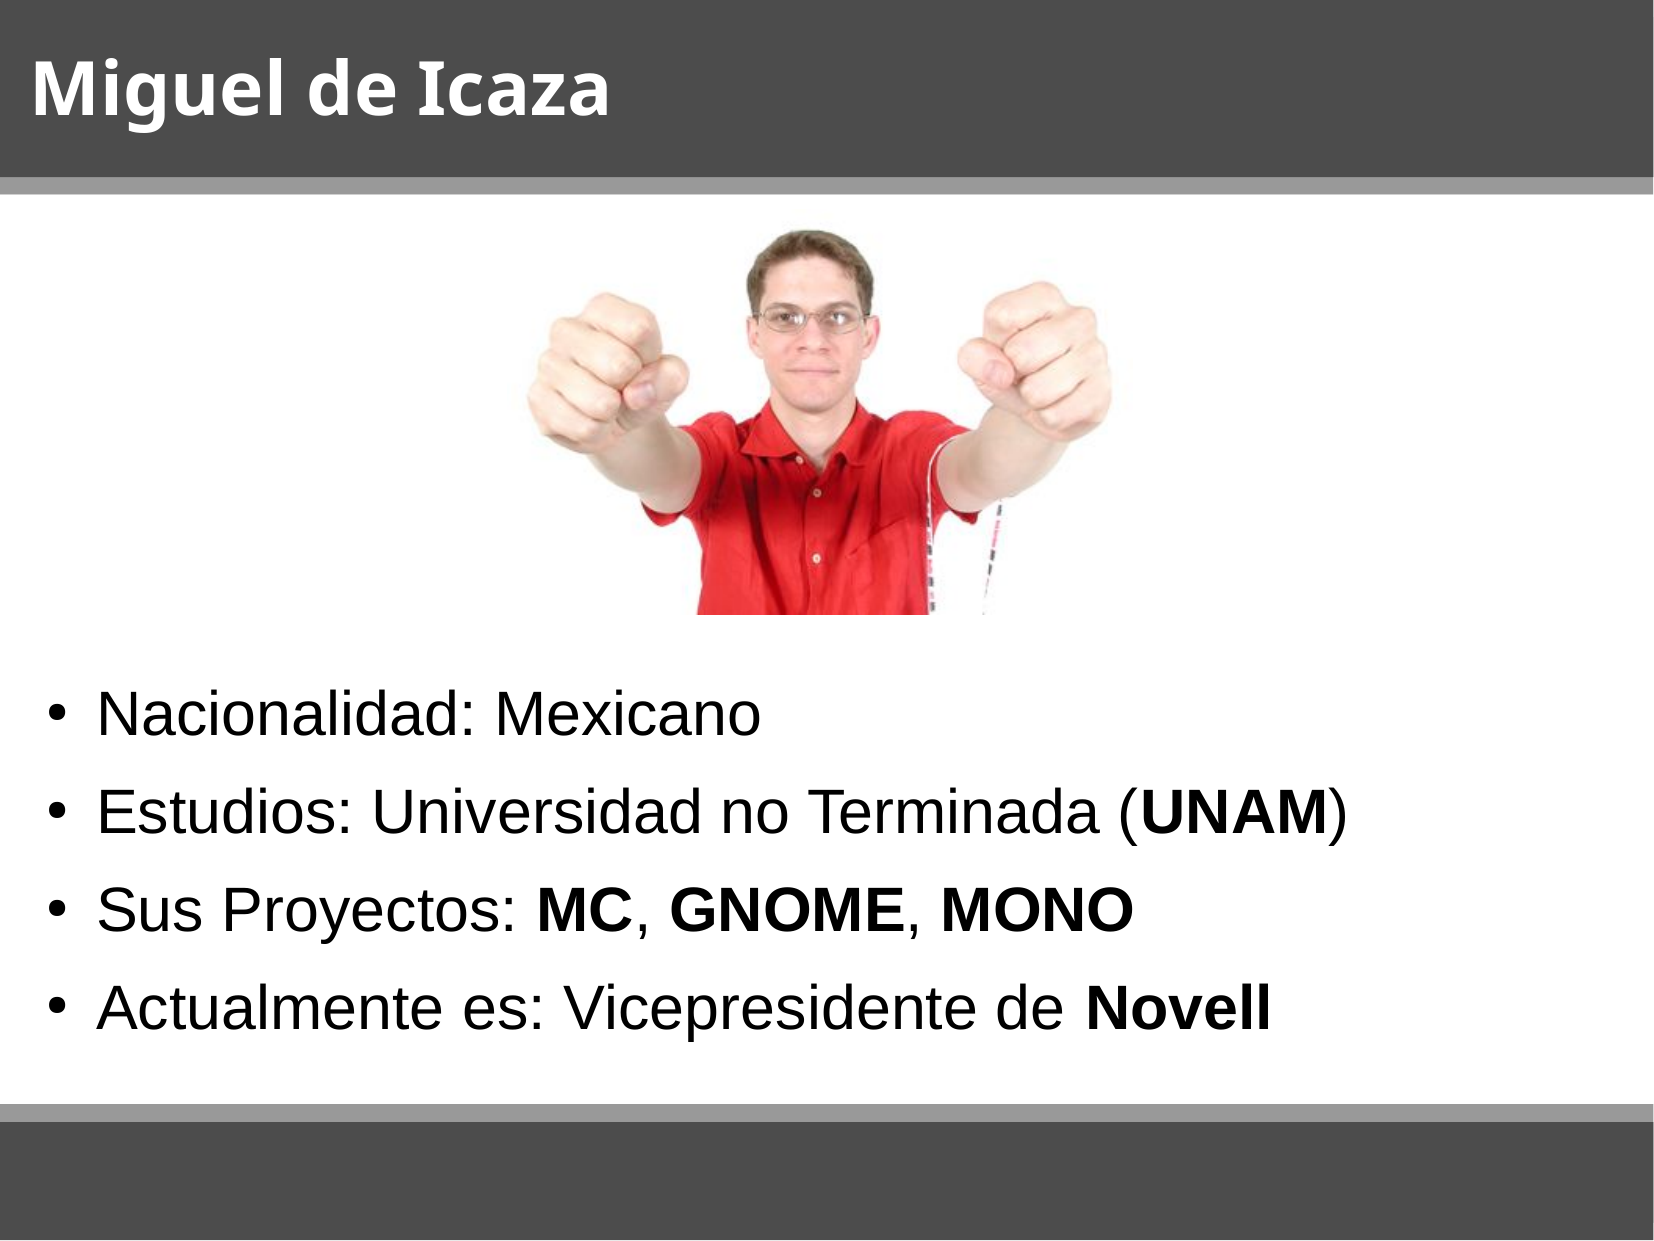

# Miguel de Icaza
Nacionalidad: Mexicano
Estudios: Universidad no Terminada (UNAM)
Sus Proyectos: MC, GNOME, MONO
Actualmente es: Vicepresidente de Novell